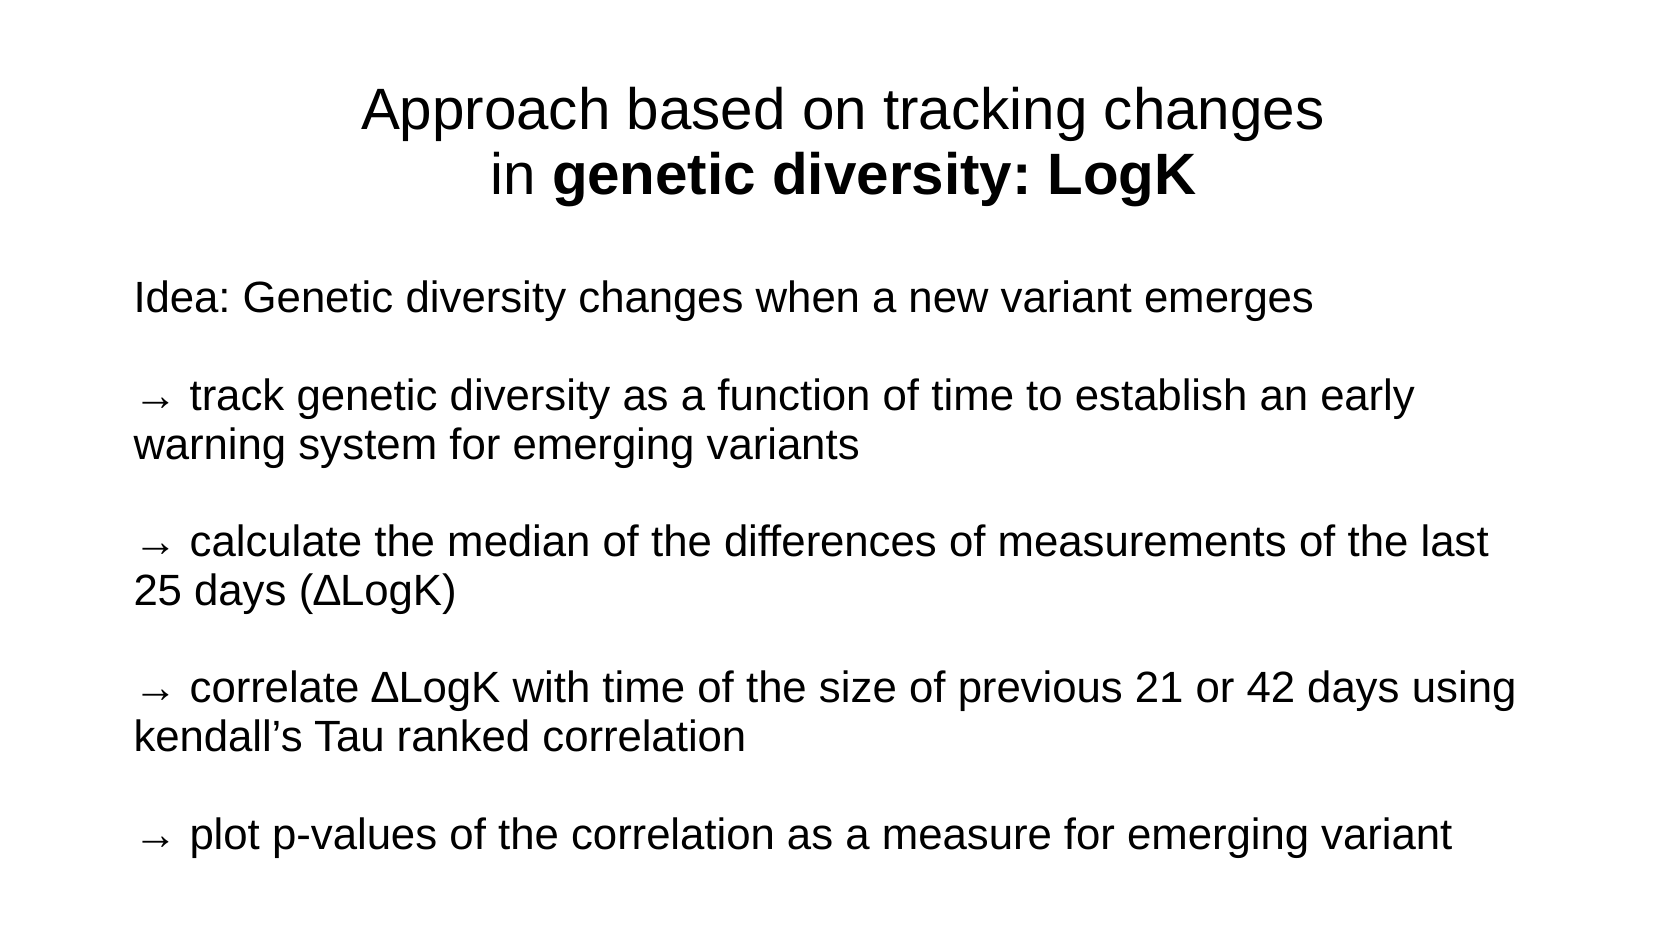

# Approach based on tracking changes in genetic diversity: LogK
Idea: Genetic diversity changes when a new variant emerges
→ track genetic diversity as a function of time to establish an early warning system for emerging variants
→ calculate the median of the differences of measurements of the last 25 days (∆LogK)
→ correlate ∆LogK with time of the size of previous 21 or 42 days using kendall’s Tau ranked correlation
→ plot p-values of the correlation as a measure for emerging variant